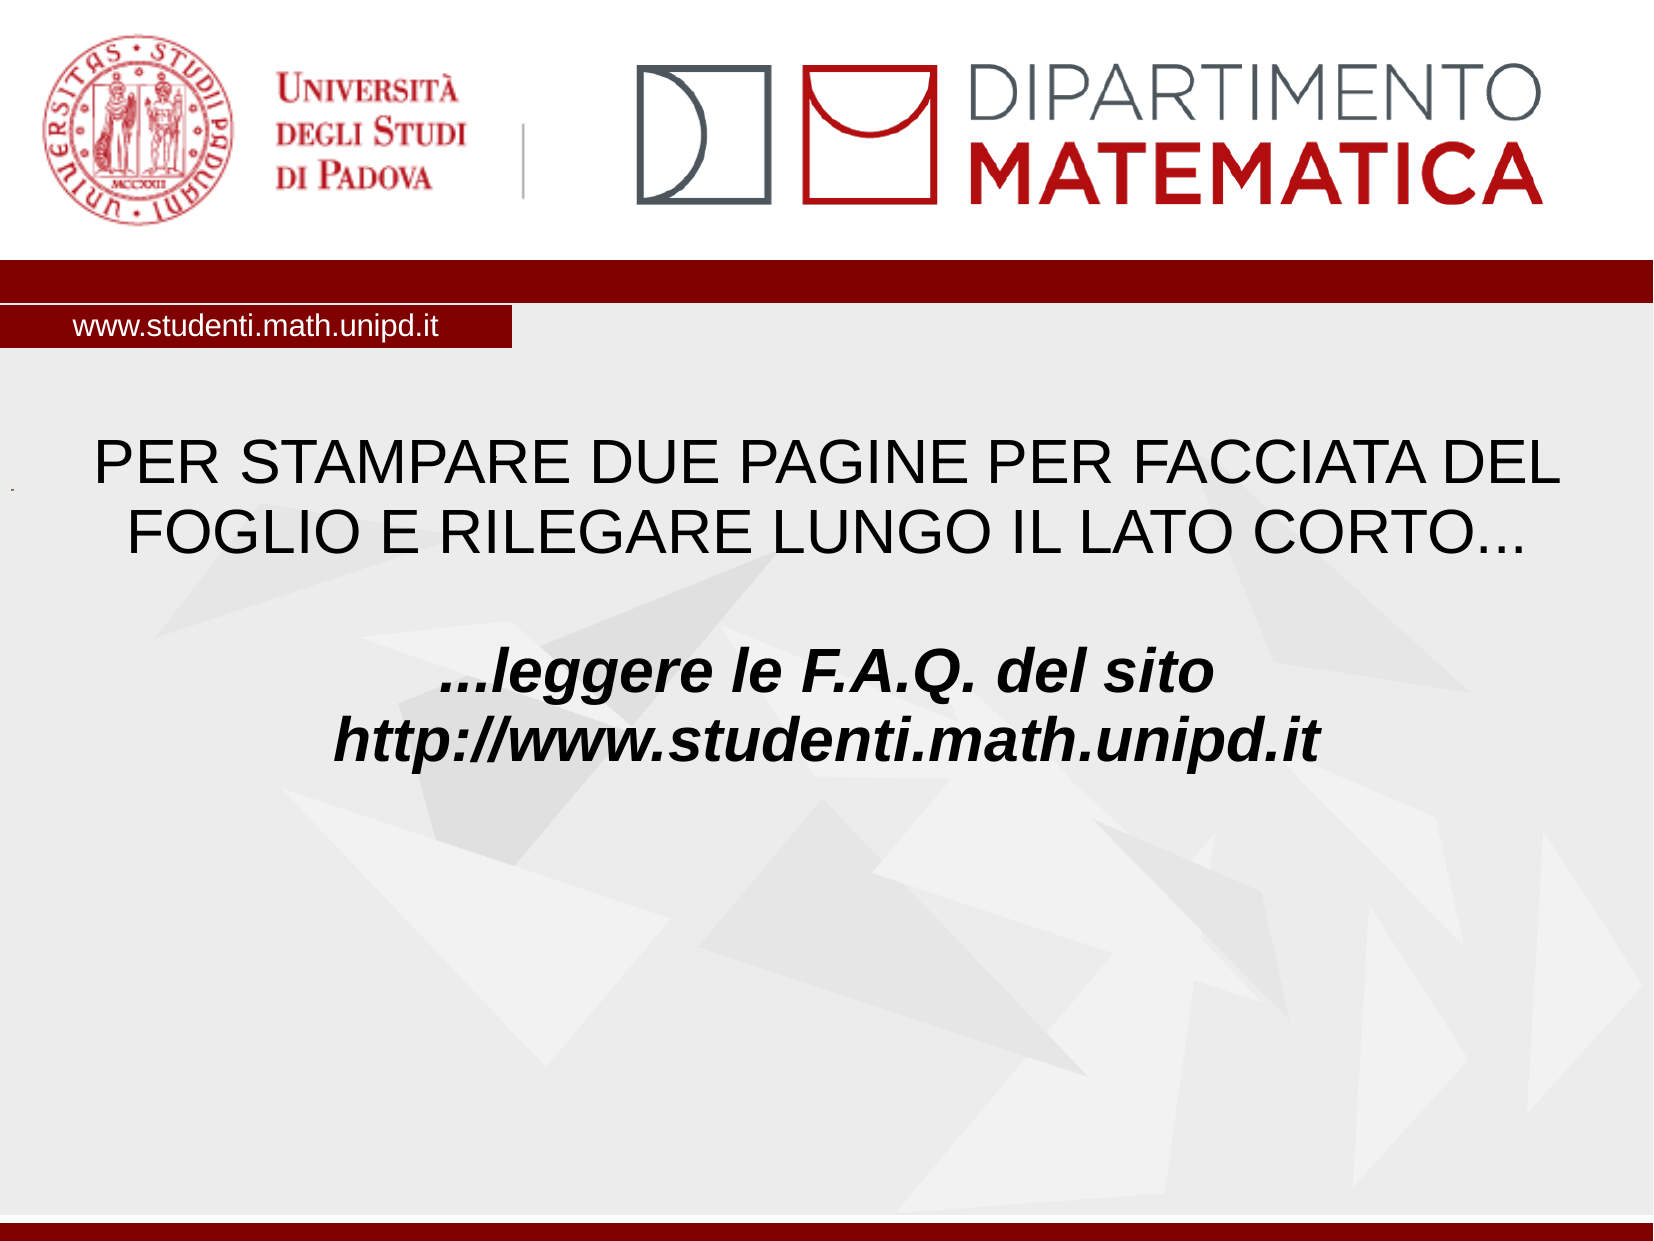

| |
| --- |
www.studenti.math.unipd.it
PER STAMPARE DUE PAGINE PER FACCIATA DEL FOGLIO E RILEGARE LUNGO IL LATO CORTO...
...leggere le F.A.Q. del sito
http://www.studenti.math.unipd.it
| |
| --- |